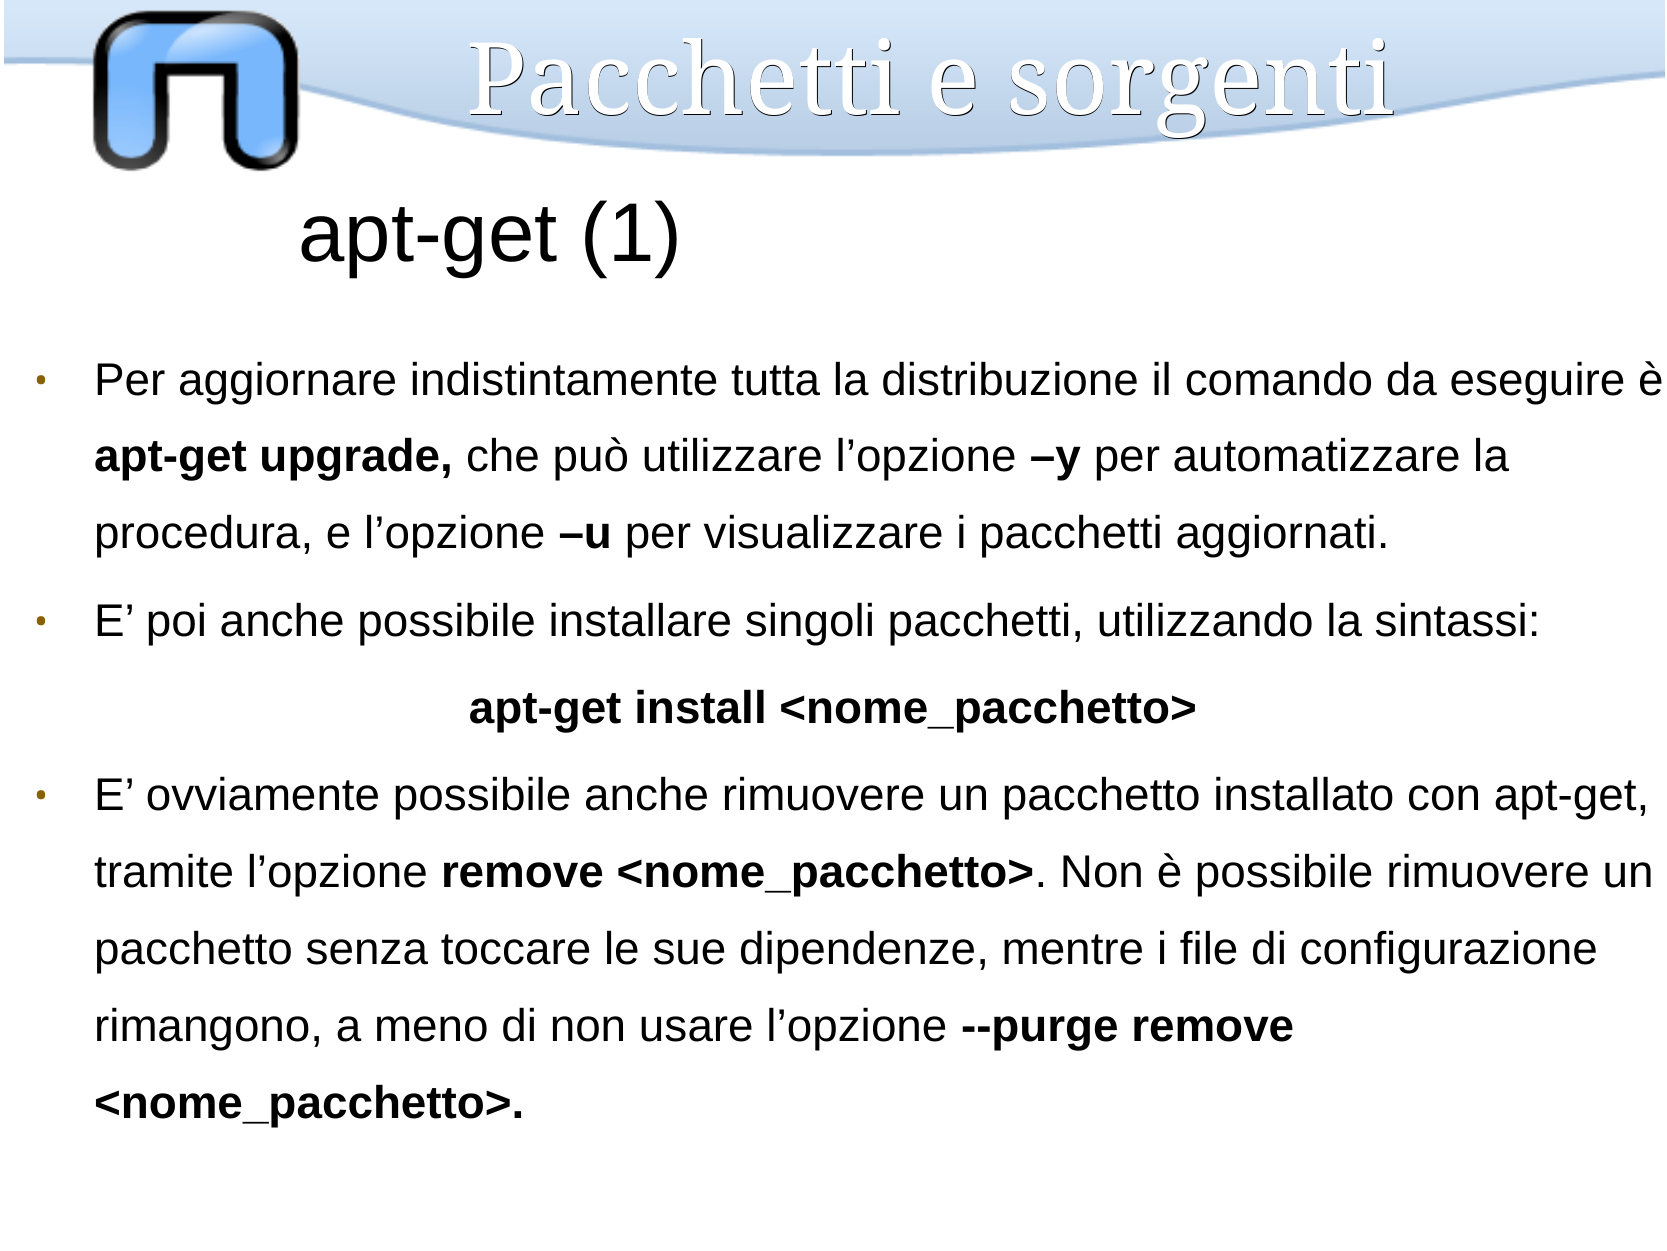

Pacchetti e sorgenti
# apt-get (1)
Per aggiornare indistintamente tutta la distribuzione il comando da eseguire è apt-get upgrade, che può utilizzare l’opzione –y per automatizzare la procedura, e l’opzione –u per visualizzare i pacchetti aggiornati.
E’ poi anche possibile installare singoli pacchetti, utilizzando la sintassi:
apt-get install <nome_pacchetto>
E’ ovviamente possibile anche rimuovere un pacchetto installato con apt-get, tramite l’opzione remove <nome_pacchetto>. Non è possibile rimuovere un pacchetto senza toccare le sue dipendenze, mentre i file di configurazione rimangono, a meno di non usare l’opzione --purge remove <nome_pacchetto>.